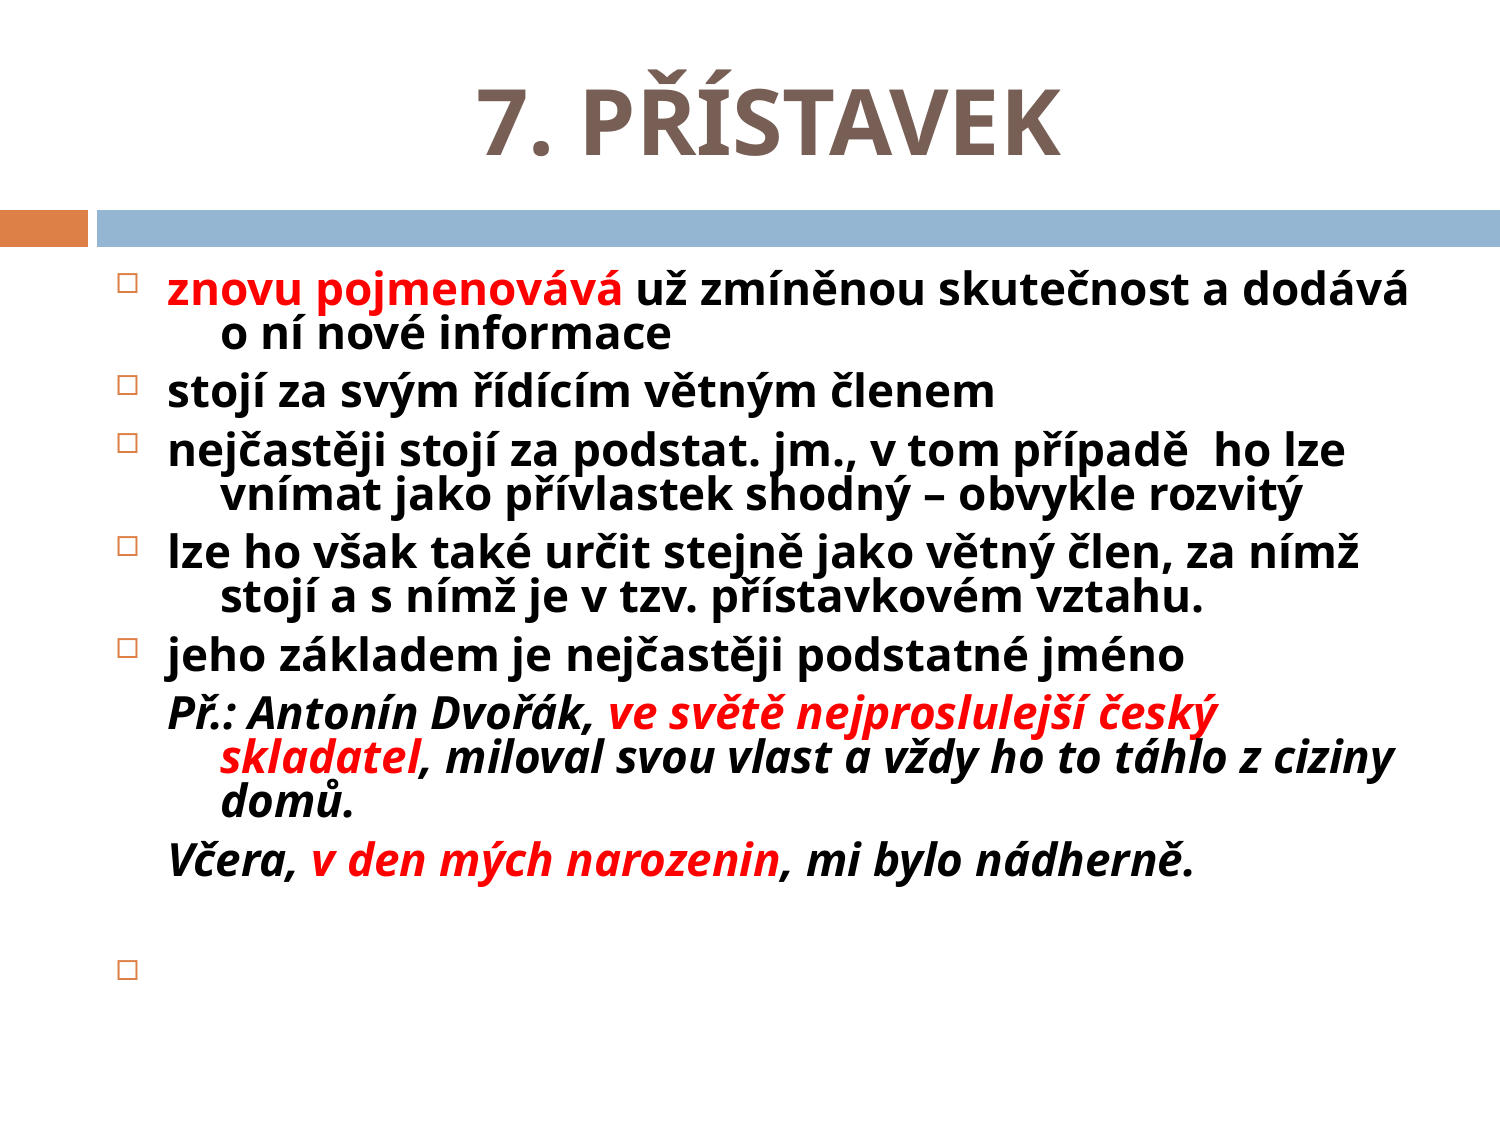

# 7. PŘÍSTAVEK
znovu pojmenovává už zmíněnou skutečnost a dodává o ní nové informace
stojí za svým řídícím větným členem
nejčastěji stojí za podstat. jm., v tom případě ho lze vnímat jako přívlastek shodný – obvykle rozvitý
lze ho však také určit stejně jako větný člen, za nímž stojí a s nímž je v tzv. přístavkovém vztahu.
jeho základem je nejčastěji podstatné jméno
Př.: Antonín Dvořák, ve světě nejproslulejší český skladatel, miloval svou vlast a vždy ho to táhlo z ciziny domů.
Včera, v den mých narozenin, mi bylo nádherně.